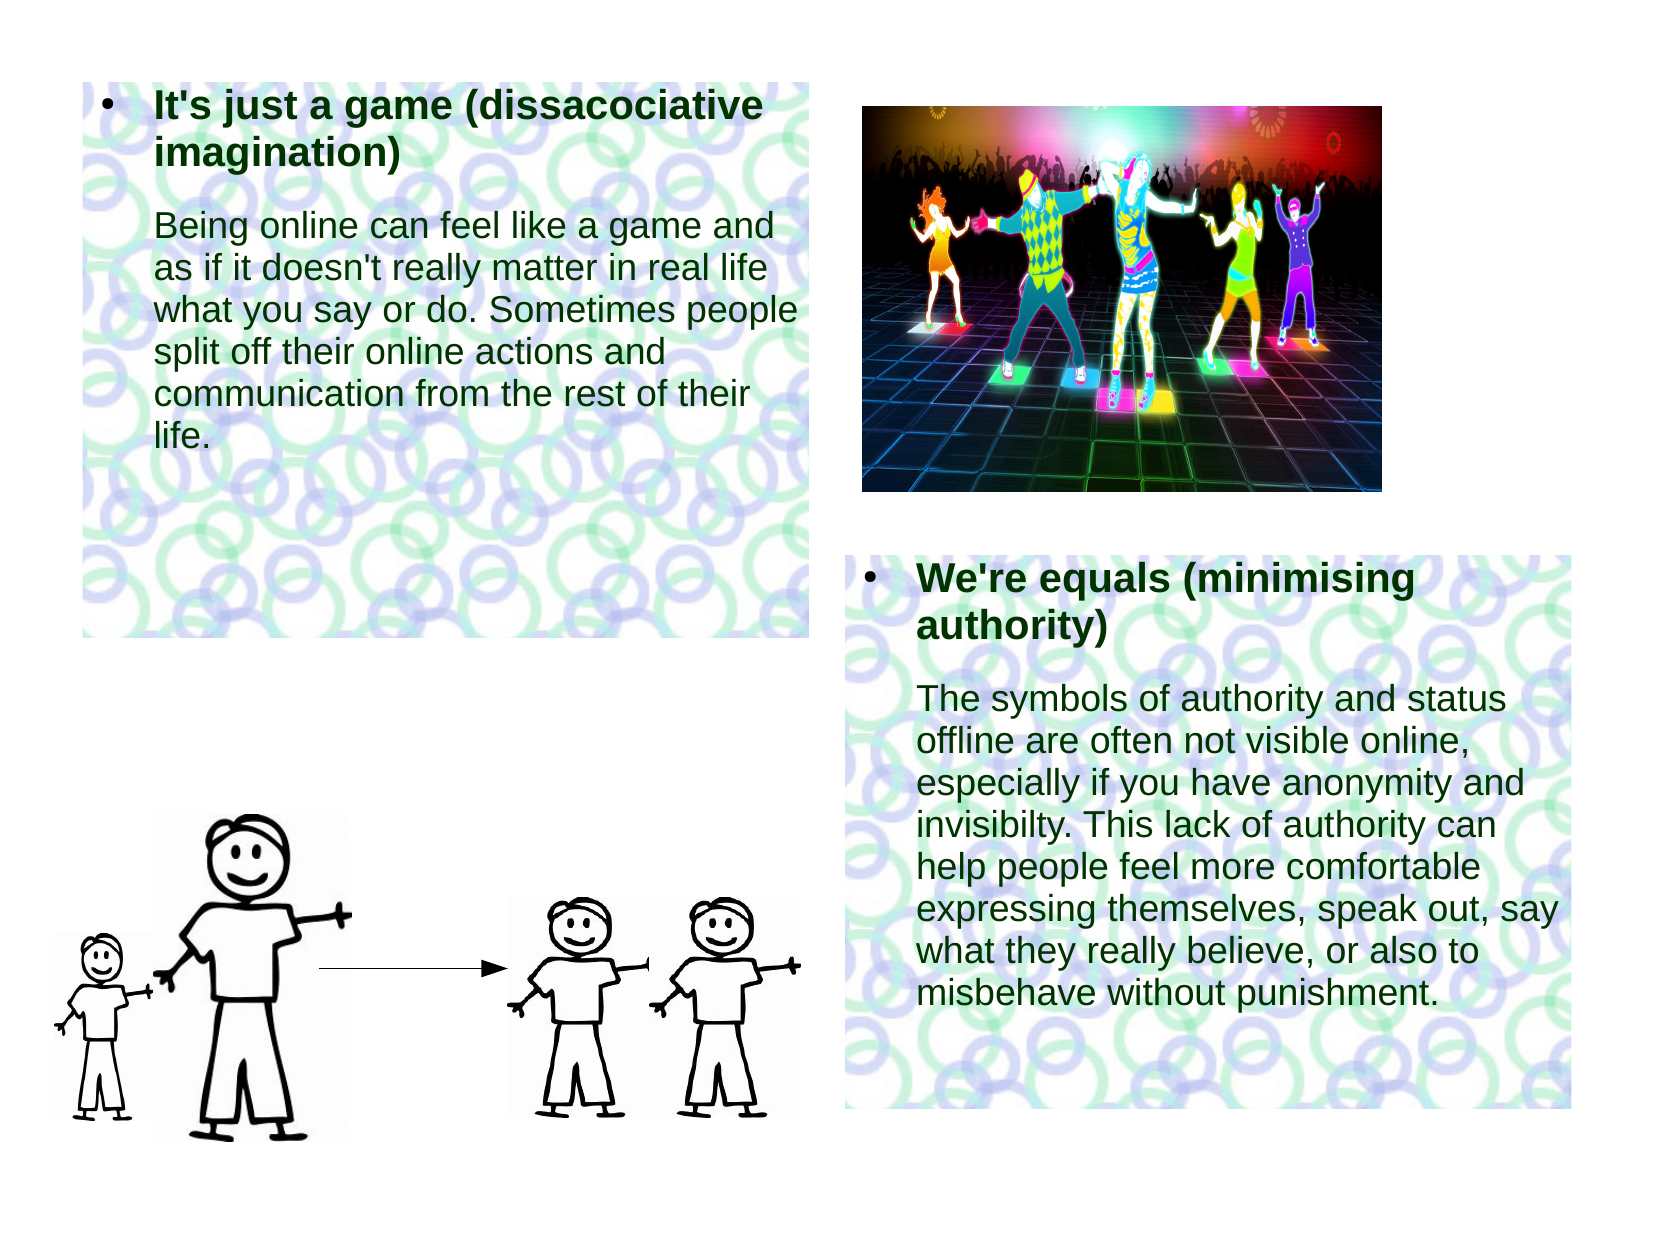

# It's just a game (dissacociative imagination)
Being online can feel like a game and as if it doesn't really matter in real life what you say or do. Sometimes people split off their online actions and communication from the rest of their life.
We're equals (minimising authority)
The symbols of authority and status offline are often not visible online, especially if you have anonymity and invisibilty. This lack of authority can help people feel more comfortable expressing themselves, speak out, say what they really believe, or also to misbehave without punishment.